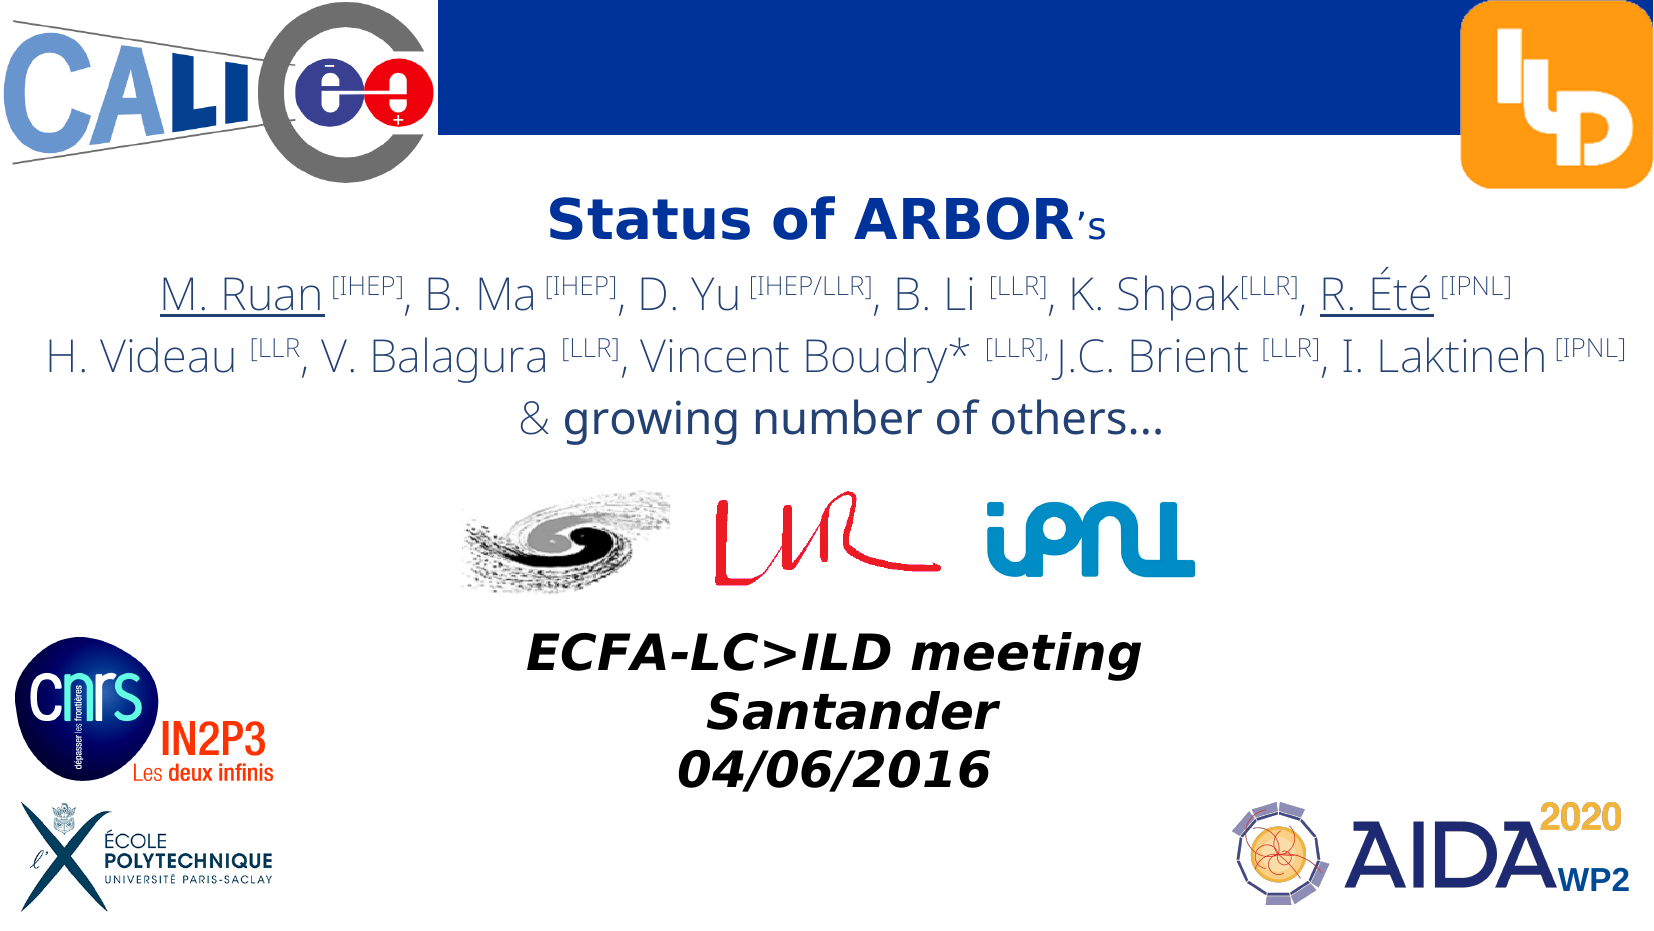

Status of ARBOR’s
M. Ruan [IHEP], B. Ma [IHEP], D. Yu [IHEP/LLR], B. Li [LLR], K. Shpak[LLR], R. Été [IPNL]
H. Videau [LLR, V. Balagura [LLR], Vincent Boudry* [LLR], J.C. Brient [LLR], I. Laktineh [IPNL]
 & growing number of others...
# ECFA-LC>ILD meeting Santander
04/06/2016
WP2